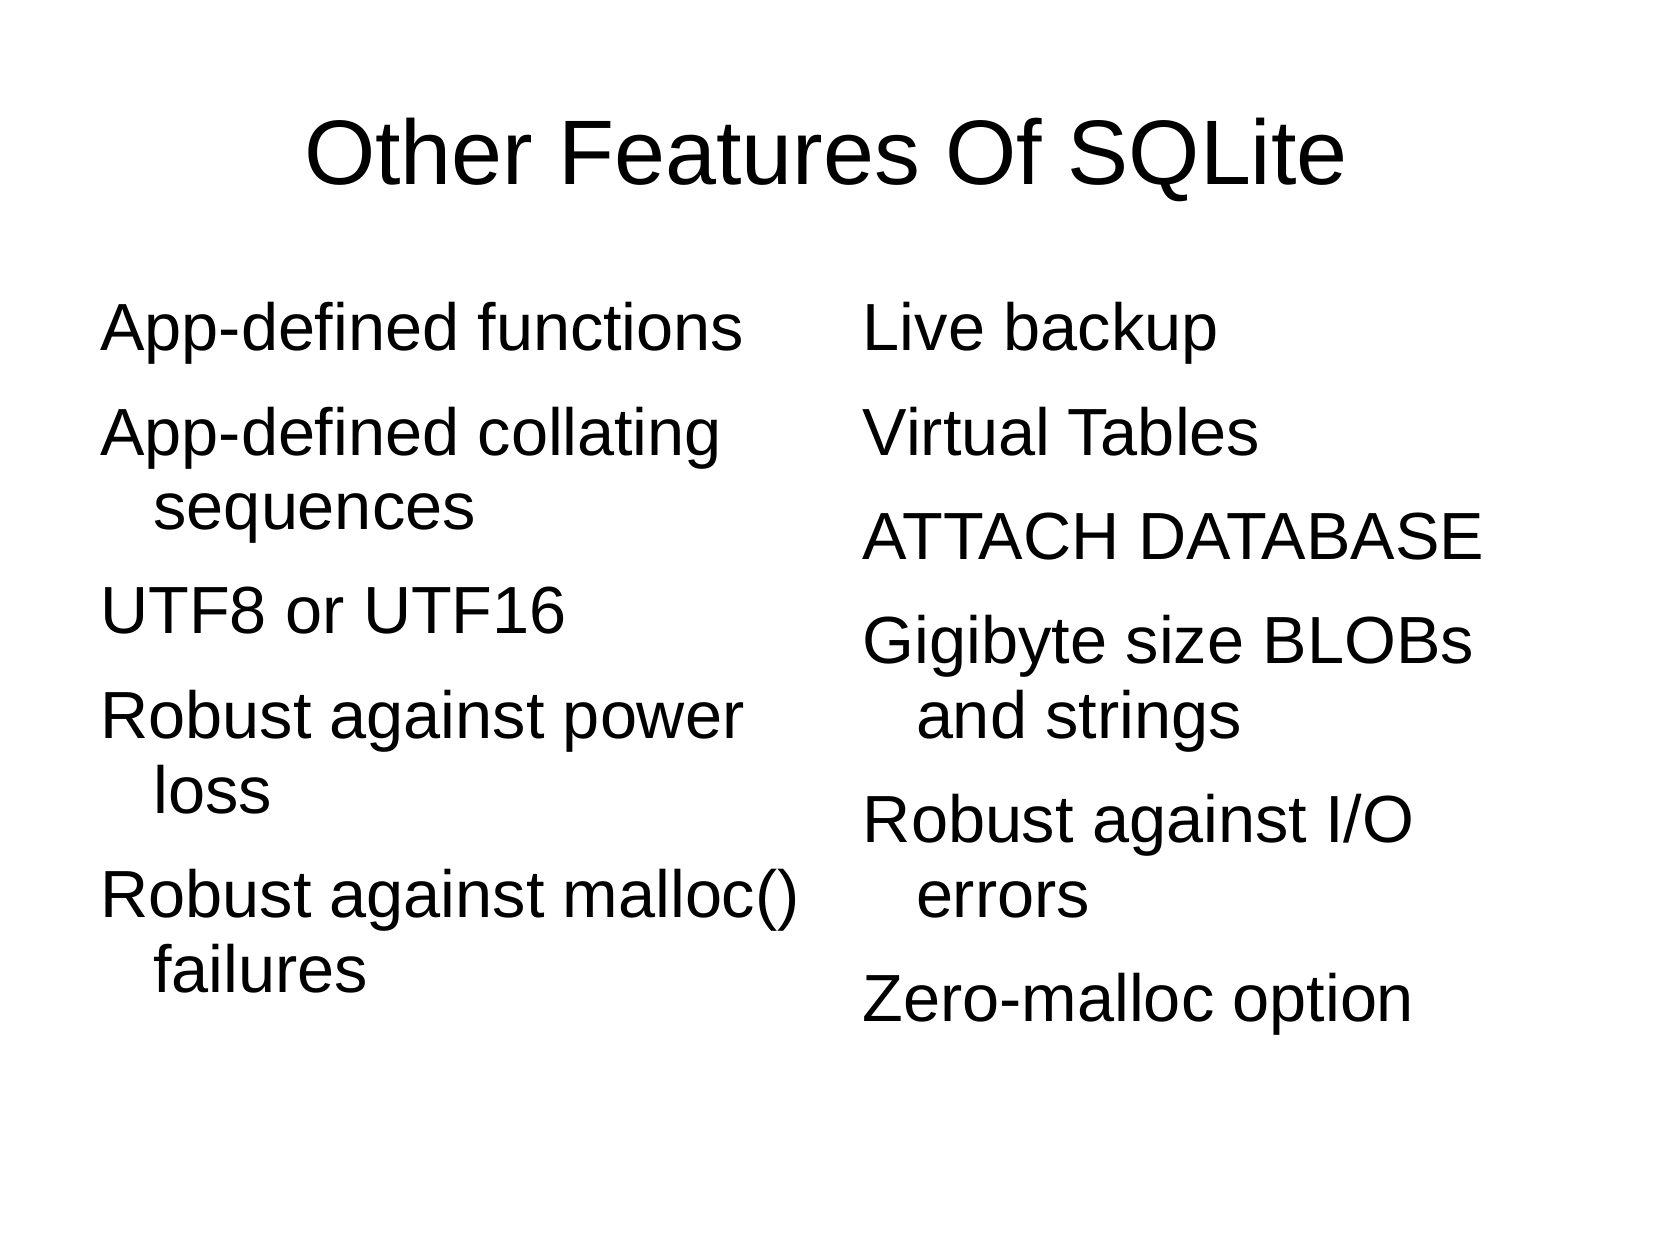

# Other Features Of SQLite
App-defined functions
App-defined collating sequences
UTF8 or UTF16
Robust against power loss
Robust against malloc() failures
Live backup
Virtual Tables
ATTACH DATABASE
Gigibyte size BLOBs and strings
Robust against I/O errors
Zero-malloc option